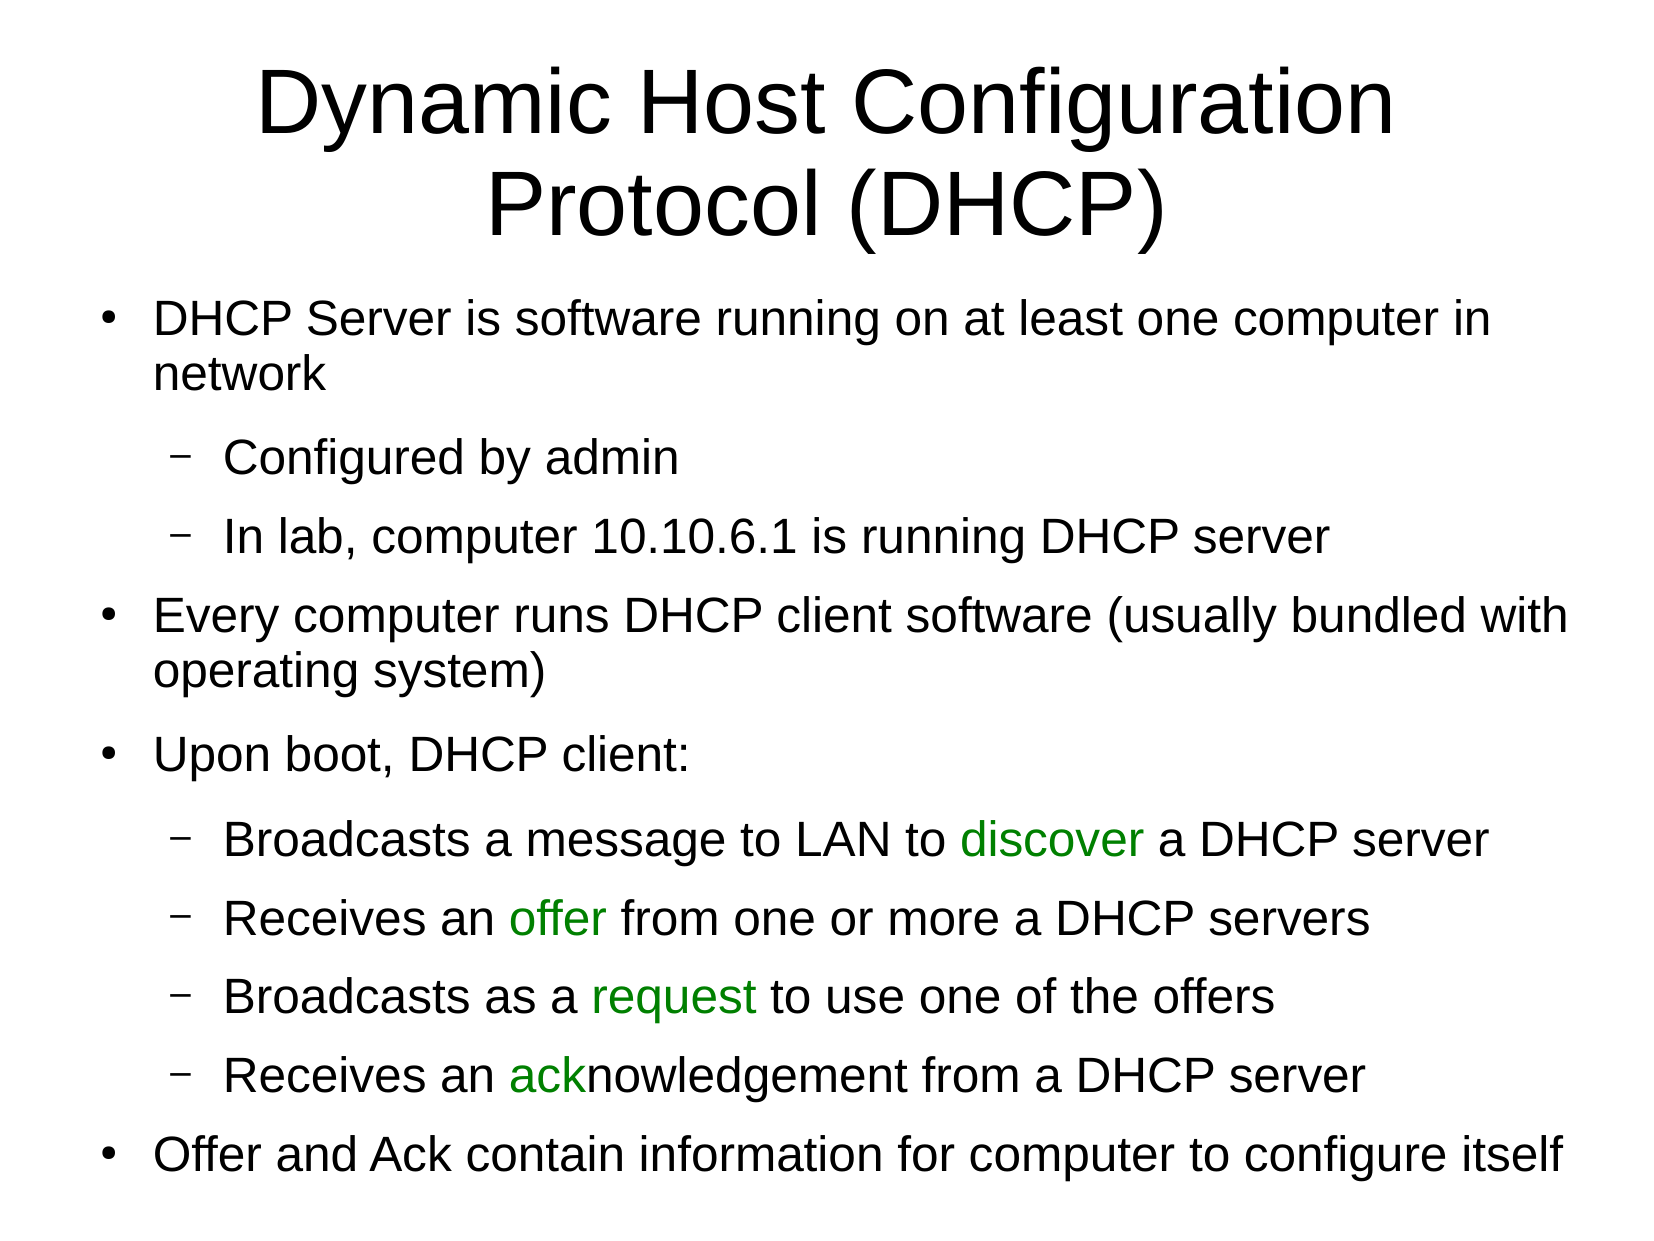

Dynamic Host Configuration Protocol (DHCP)
# DHCP Server is software running on at least one computer in network
Configured by admin
In lab, computer 10.10.6.1 is running DHCP server
Every computer runs DHCP client software (usually bundled with operating system)
Upon boot, DHCP client:
Broadcasts a message to LAN to discover a DHCP server
Receives an offer from one or more a DHCP servers
Broadcasts as a request to use one of the offers
Receives an acknowledgement from a DHCP server
Offer and Ack contain information for computer to configure itself